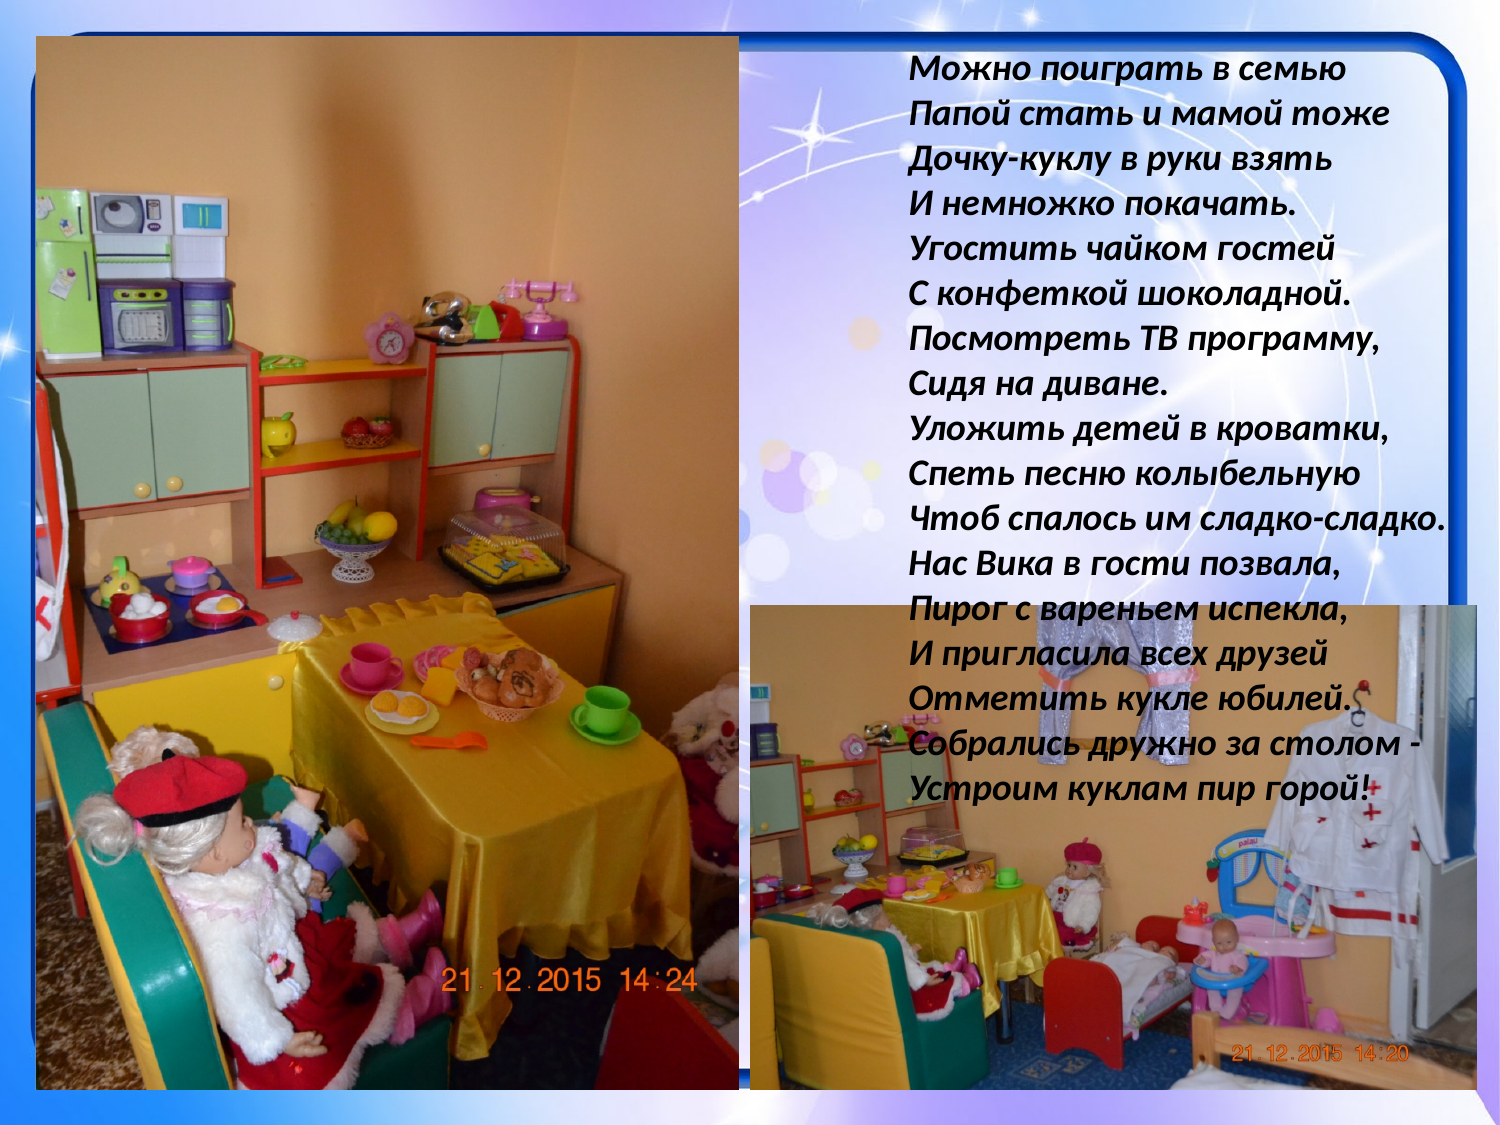

Можно поиграть в семью
Папой стать и мамой тоже
Дочку-куклу в руки взять
И немножко покачать.
Угостить чайком гостей
С конфеткой шоколадной.
Посмотреть ТВ программу,
Сидя на диване.
Уложить детей в кроватки,
Спеть песню колыбельную
Чтоб спалось им сладко-сладко.
Нас Вика в гости позвала,
Пирог с вареньем испекла,
И пригласила всех друзей
Отметить кукле юбилей.
Собрались дружно за столом -
Устроим куклам пир горой!